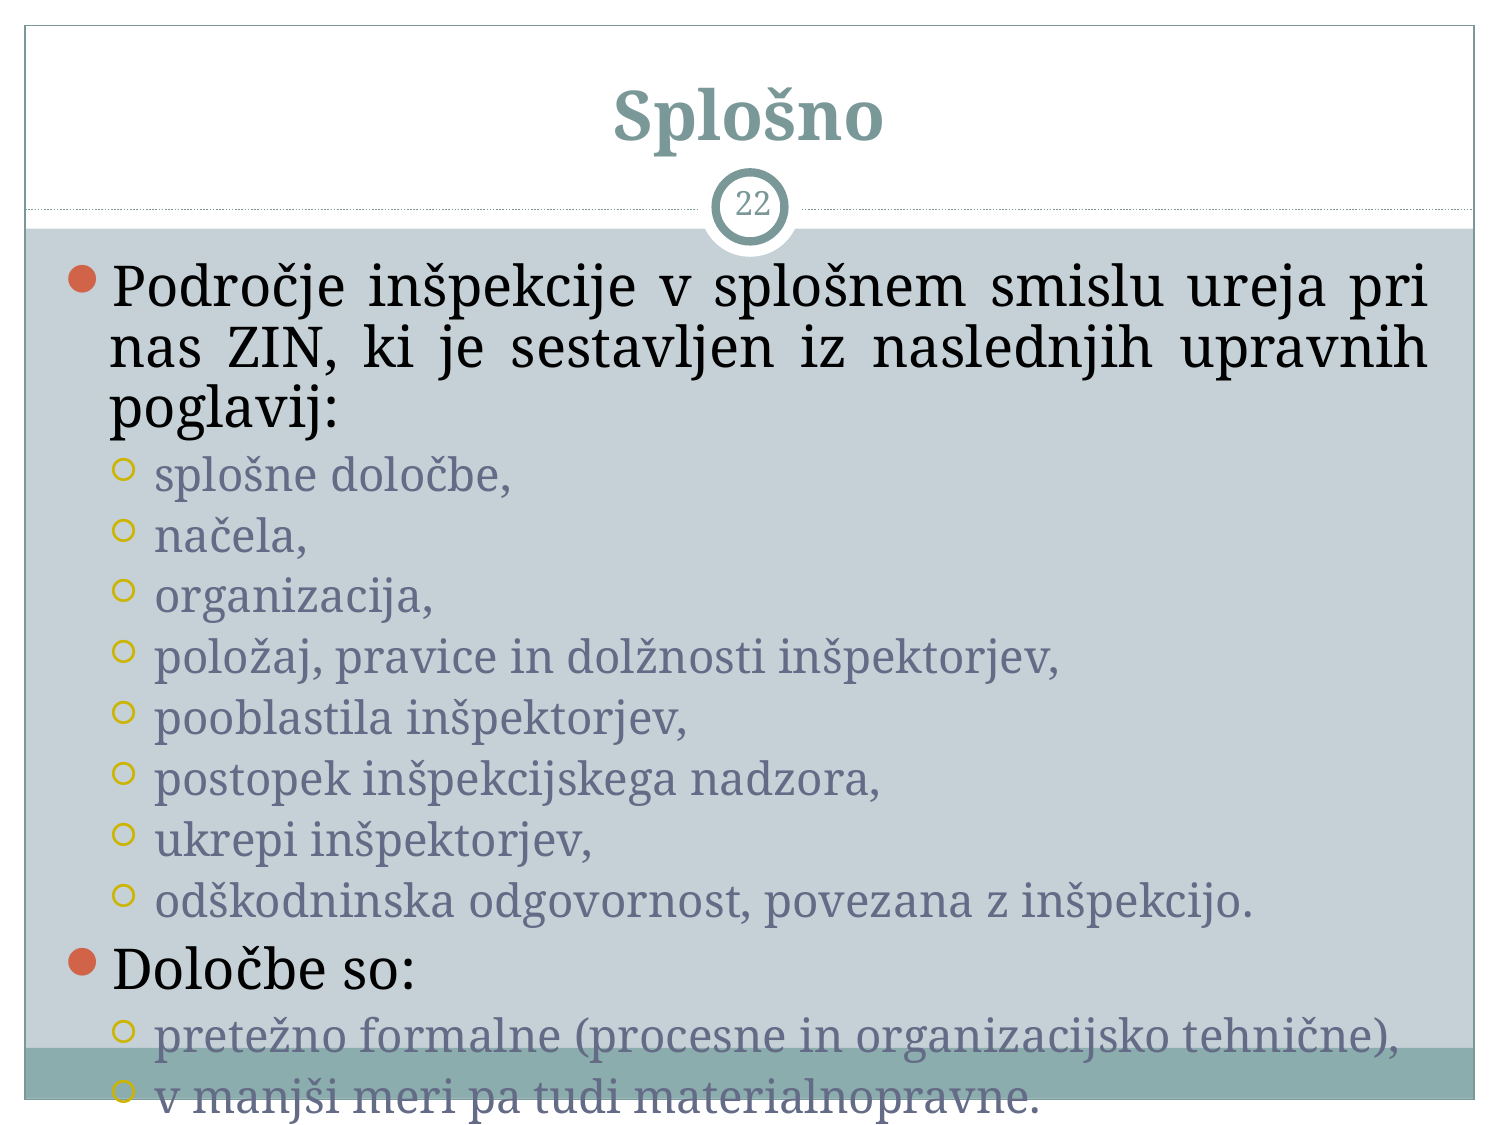

# Splošno
Področje inšpekcije v splošnem smislu ureja pri nas ZIN, ki je sestavljen iz naslednjih upravnih poglavij:
splošne določbe,
načela,
organizacija,
položaj, pravice in dolžnosti inšpektorjev,
pooblastila inšpektorjev,
postopek inšpekcijskega nadzora,
ukrepi inšpektorjev,
odškodninska odgovornost, povezana z inšpekcijo.
Določbe so:
pretežno formalne (procesne in organizacijsko tehnične),
v manjši meri pa tudi materialnopravne.